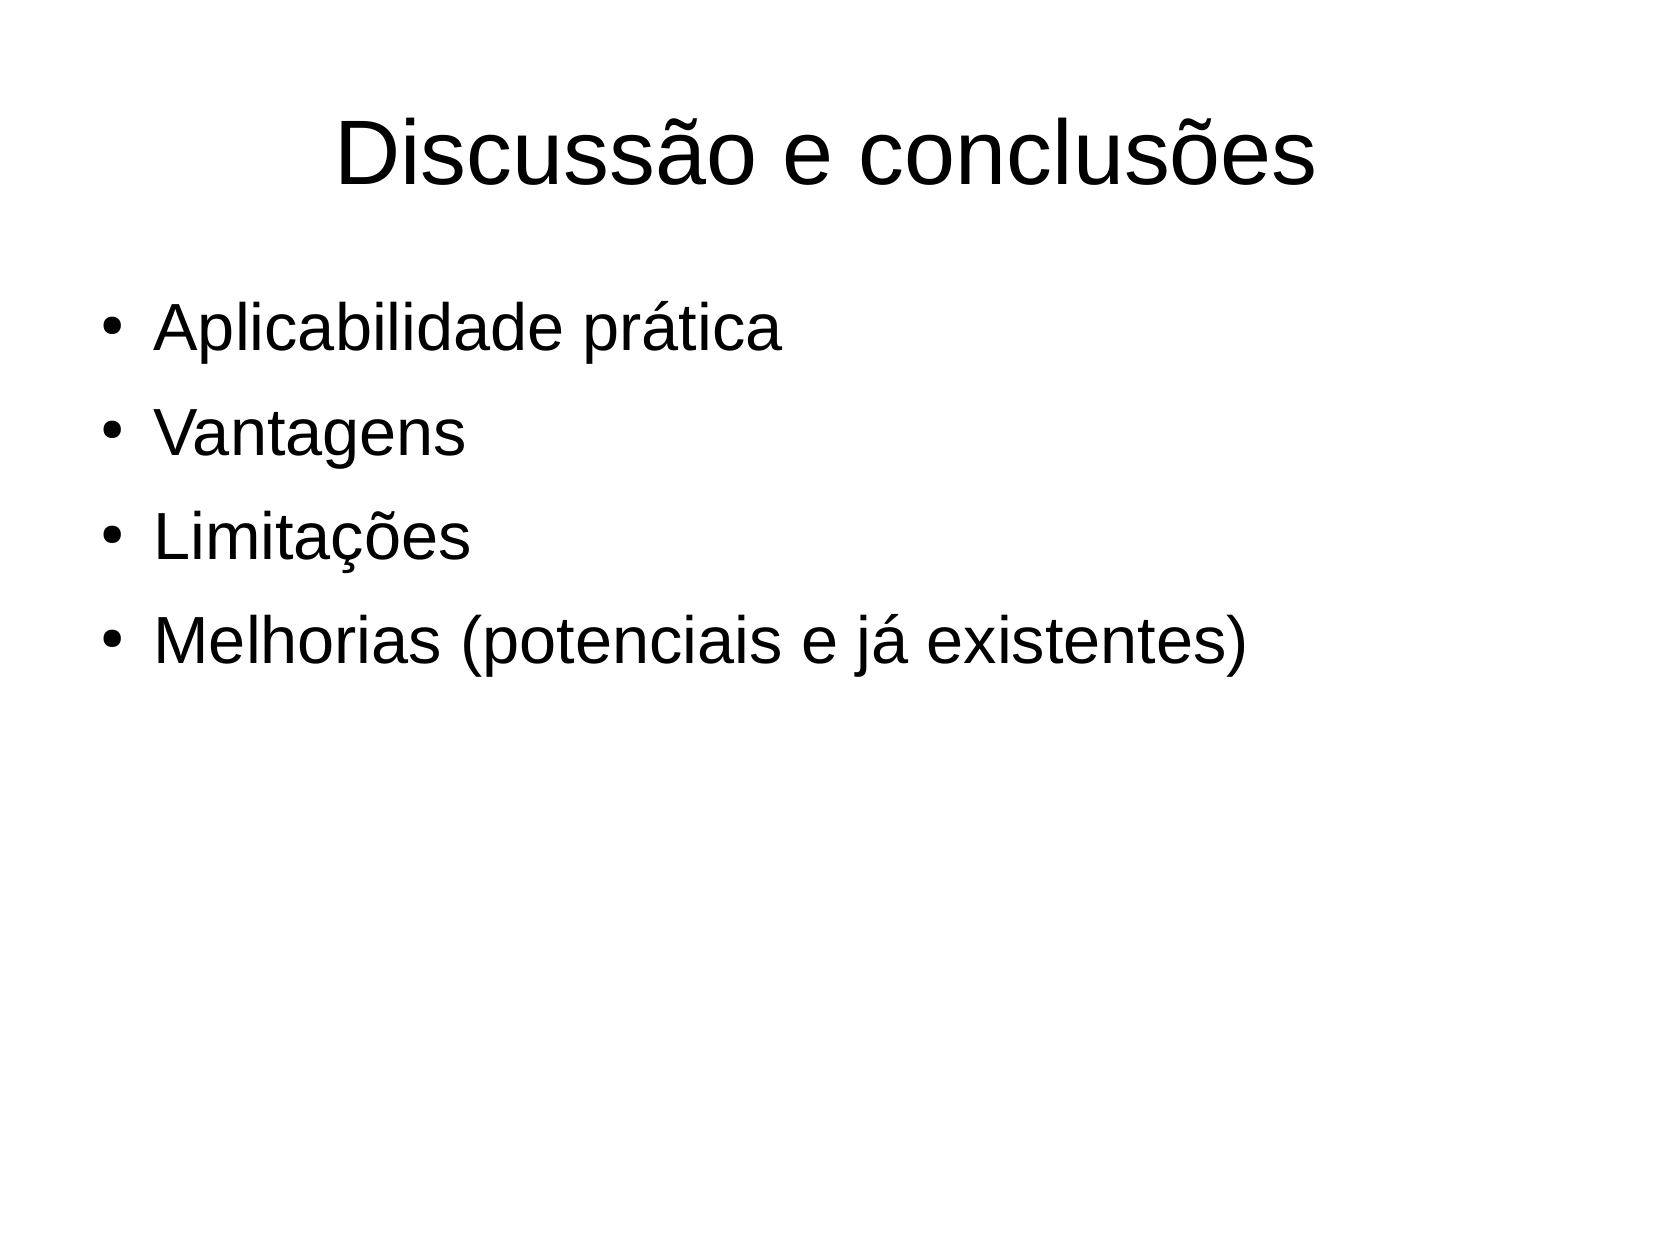

# Discussão e conclusões
Aplicabilidade prática
Vantagens
Limitações
Melhorias (potenciais e já existentes)